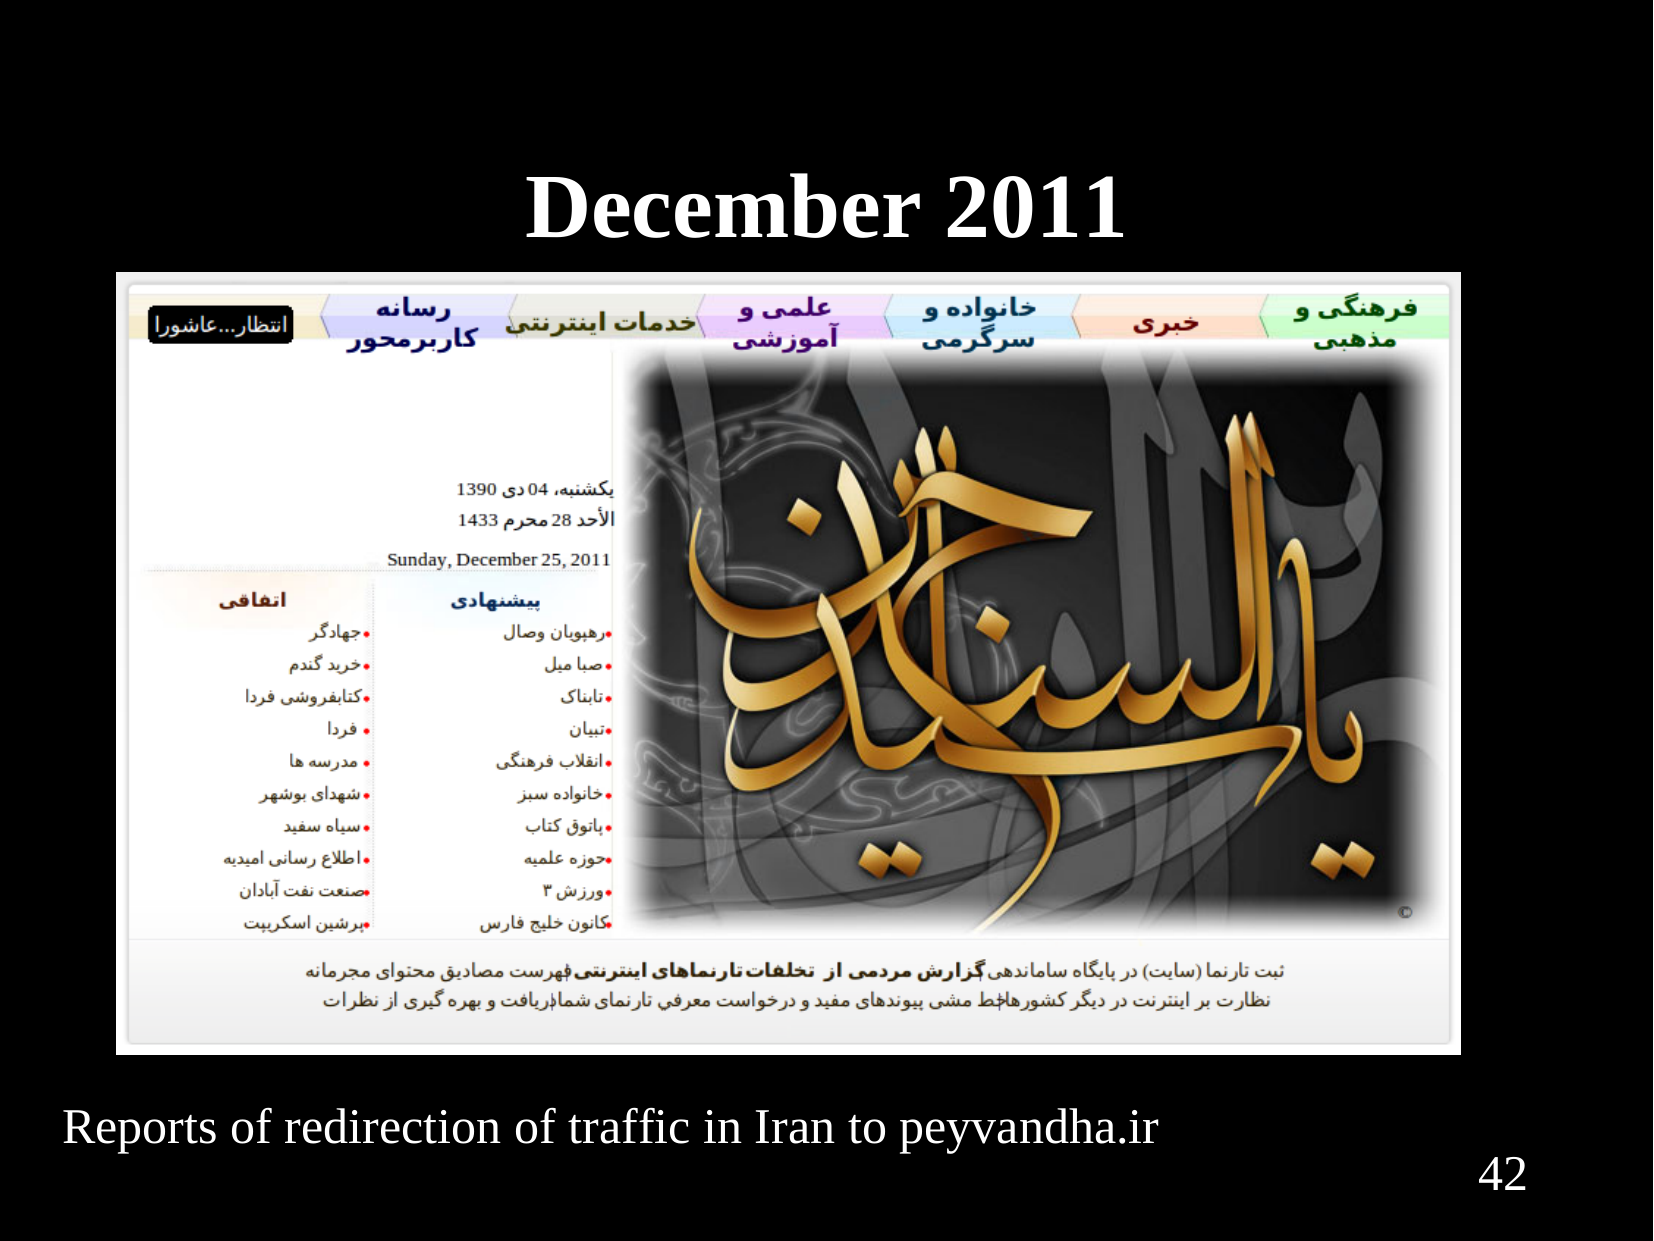

# December 2011
Reports of redirection of traffic in Iran to peyvandha.ir